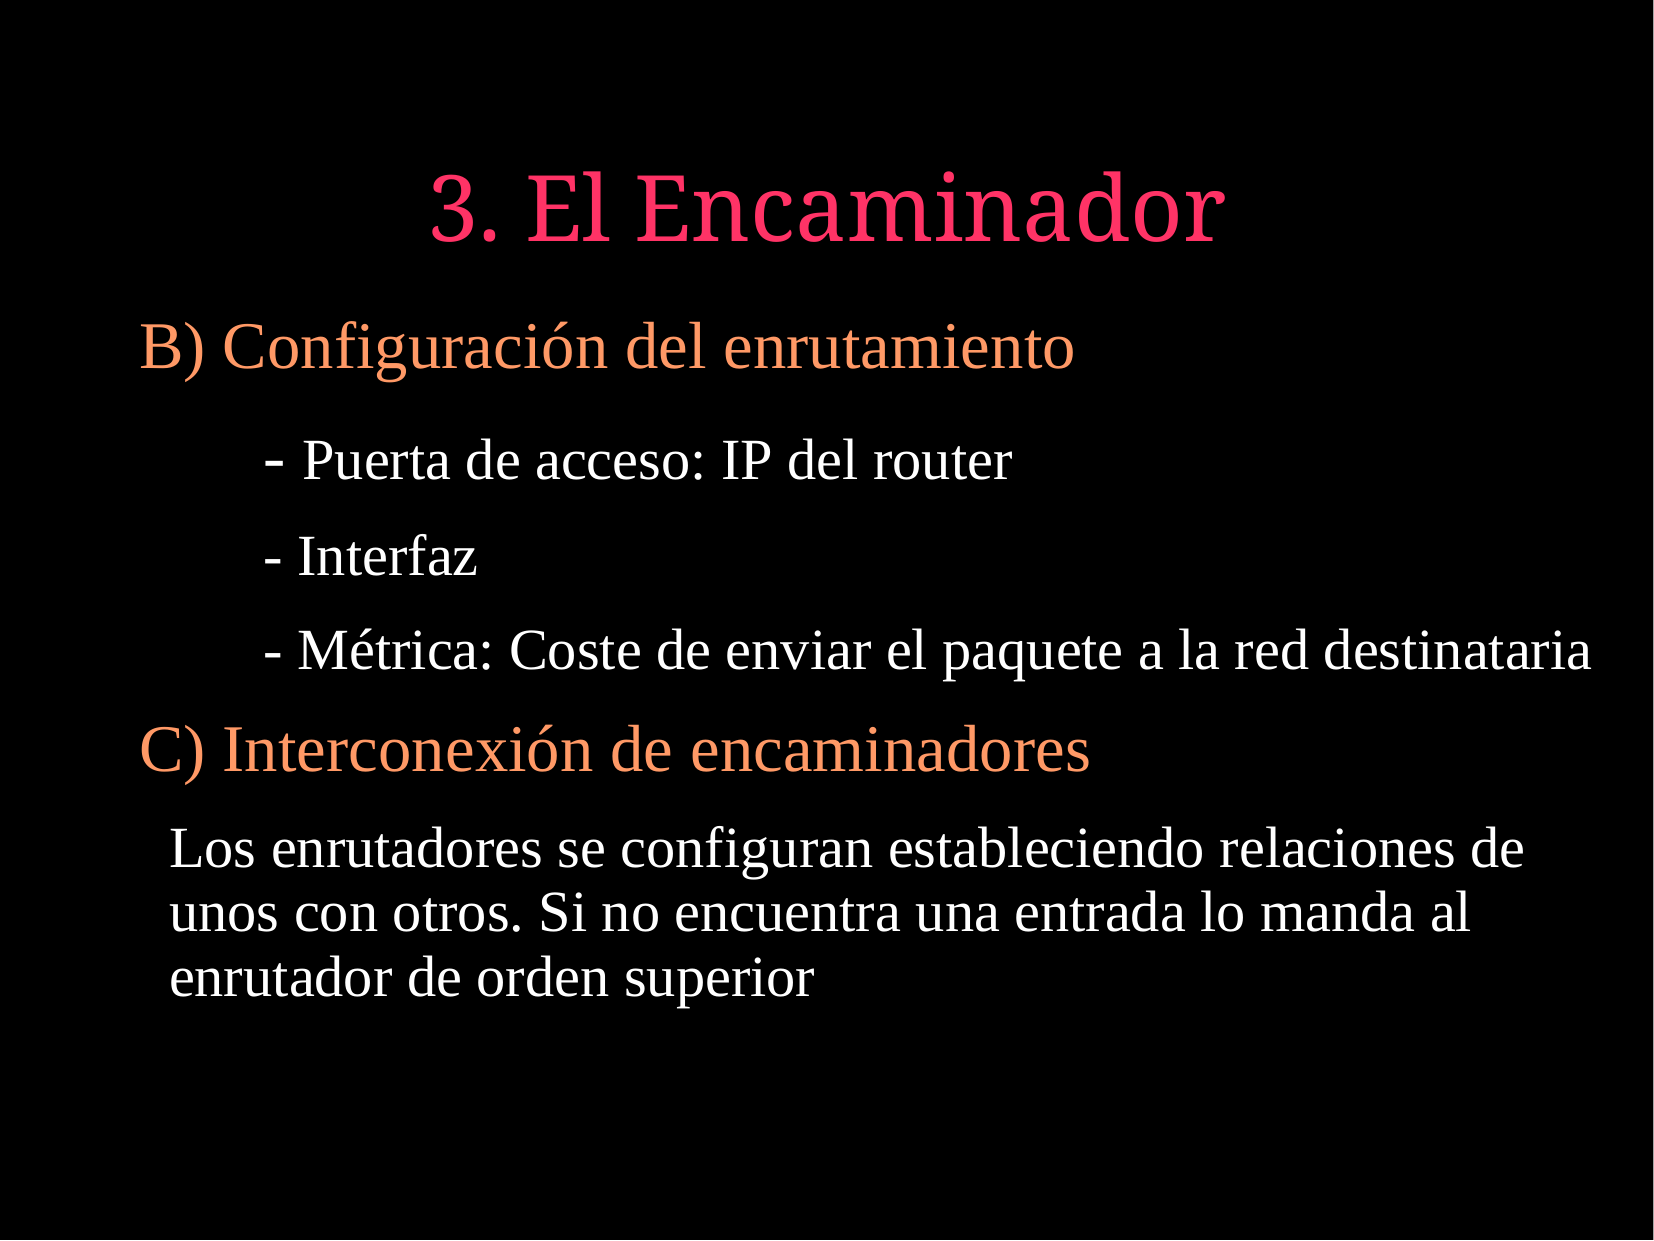

# 3. El Encaminador
B) Configuración del enrutamiento
	- Puerta de acceso: IP del router
	- Interfaz
	- Métrica: Coste de enviar el paquete a la red destinataria
C) Interconexión de encaminadores
Los enrutadores se configuran estableciendo relaciones de unos con otros. Si no encuentra una entrada lo manda al enrutador de orden superior